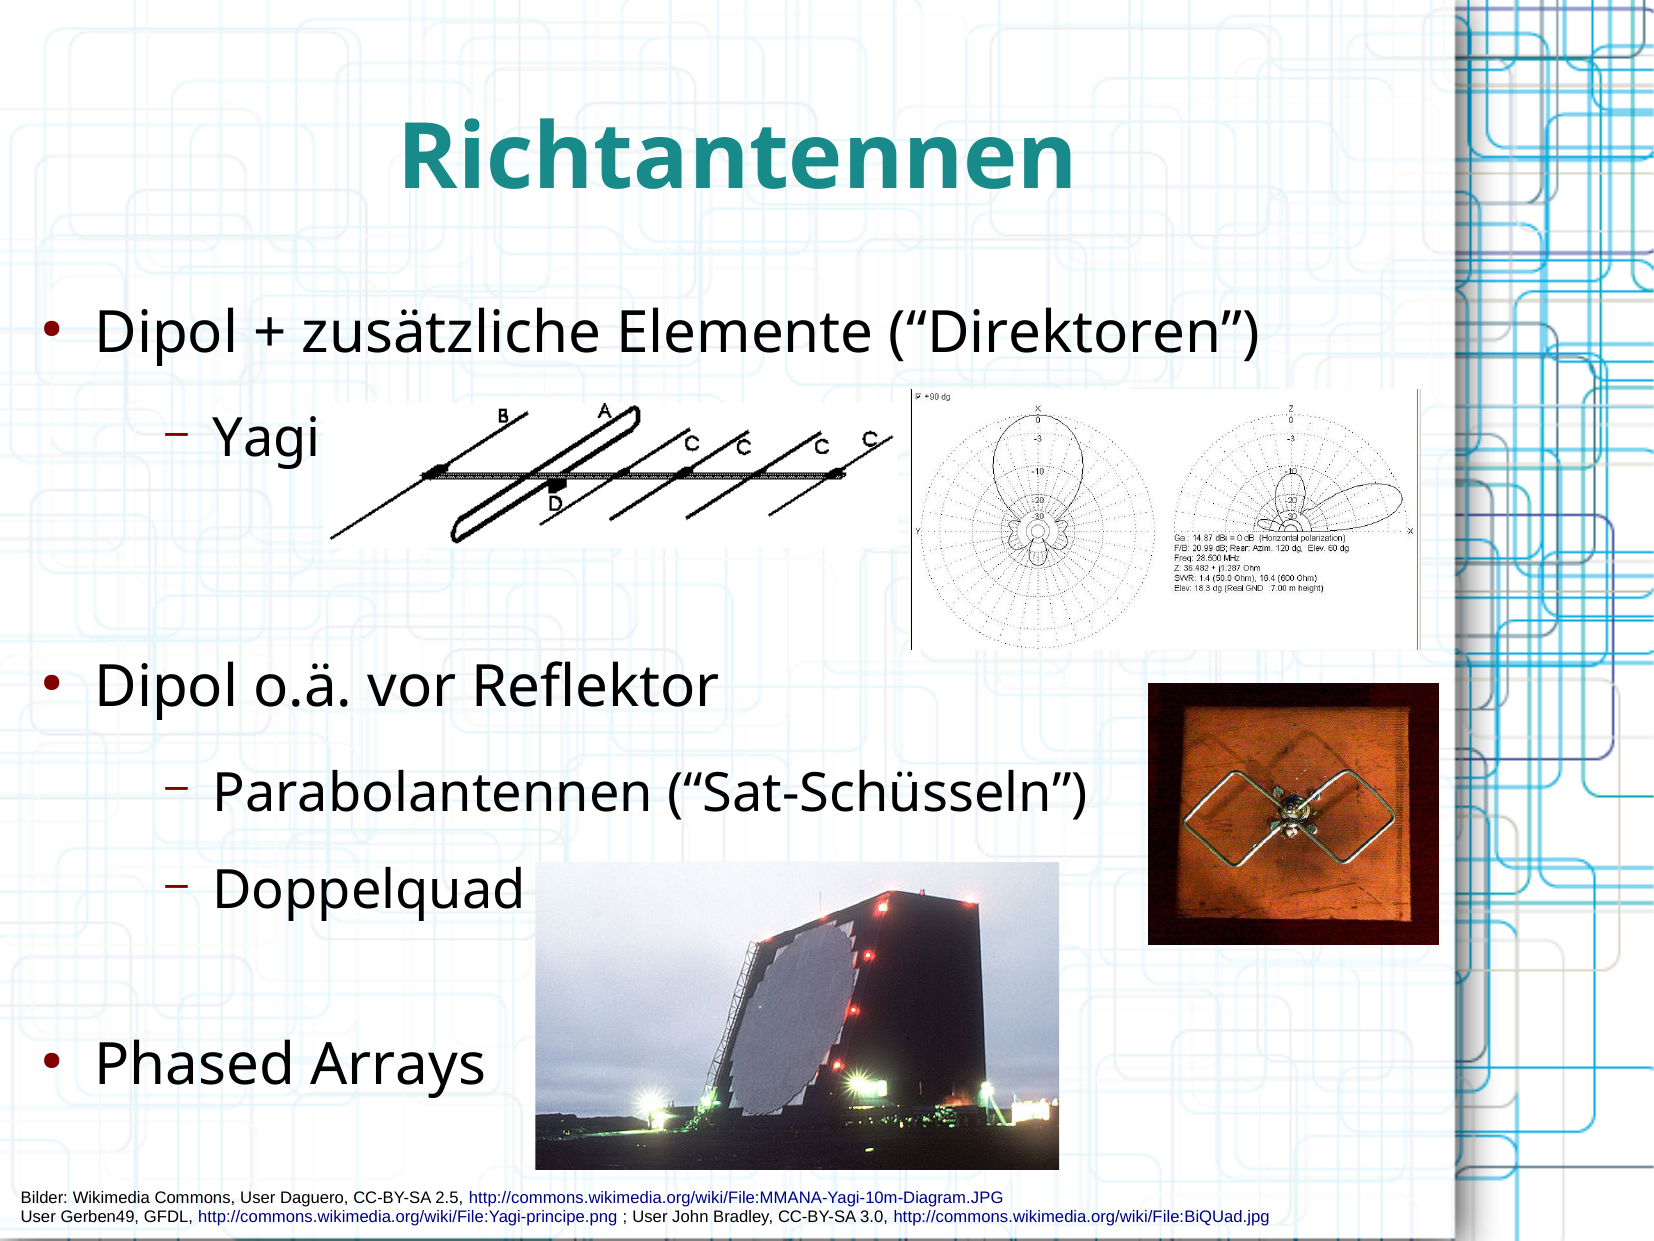

# Richtantennen
Dipol + zusätzliche Elemente (“Direktoren”)
Yagi
Dipol o.ä. vor Reflektor
Parabolantennen (“Sat-Schüsseln”)
Doppelquad vor Reflektorwand
Phased Arrays
Bilder: Wikimedia Commons, User Daguero, CC-BY-SA 2.5, http://commons.wikimedia.org/wiki/File:MMANA-Yagi-10m-Diagram.JPG
User Gerben49, GFDL, http://commons.wikimedia.org/wiki/File:Yagi-principe.png ; User John Bradley, CC-BY-SA 3.0, http://commons.wikimedia.org/wiki/File:BiQUad.jpg